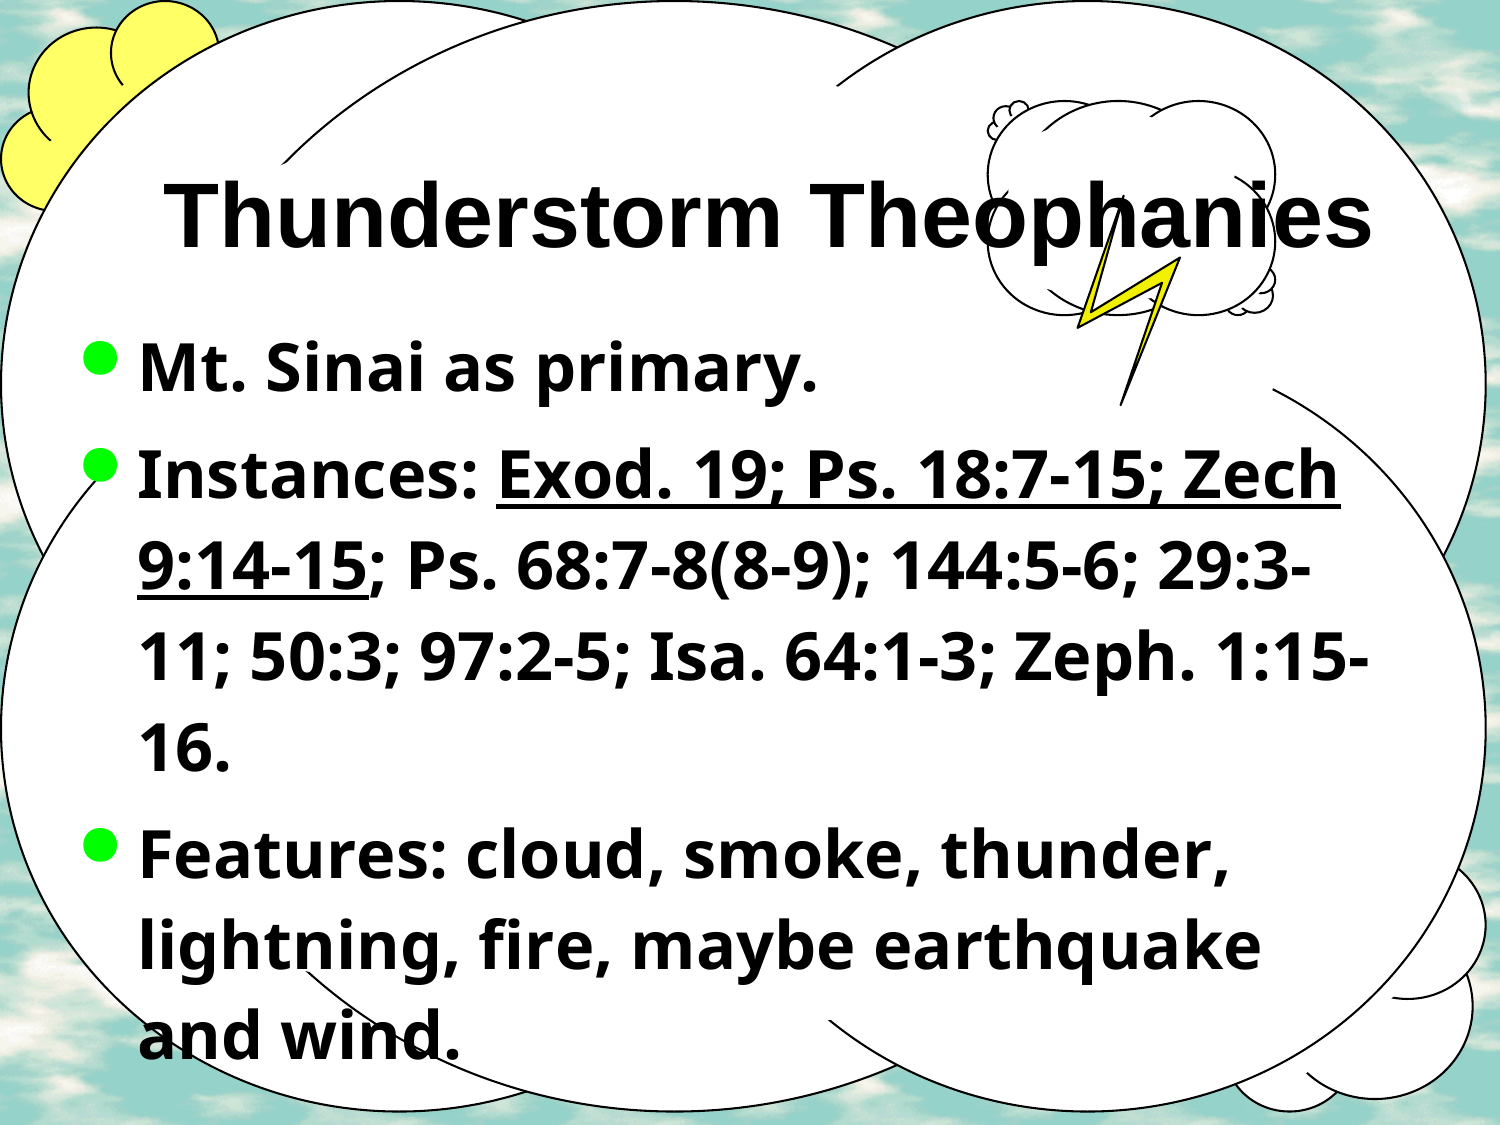

# Thunderstorm Theophanies
Mt. Sinai as primary.
Instances: Exod. 19; Ps. 18:7-15; Zech 9:14-15; Ps. 68:7-8(8-9); 144:5-6; 29:3-11; 50:3; 97:2-5; Isa. 64:1-3; Zeph. 1:15-16.
Features: cloud, smoke, thunder, lightning, fire, maybe earthquake and wind.